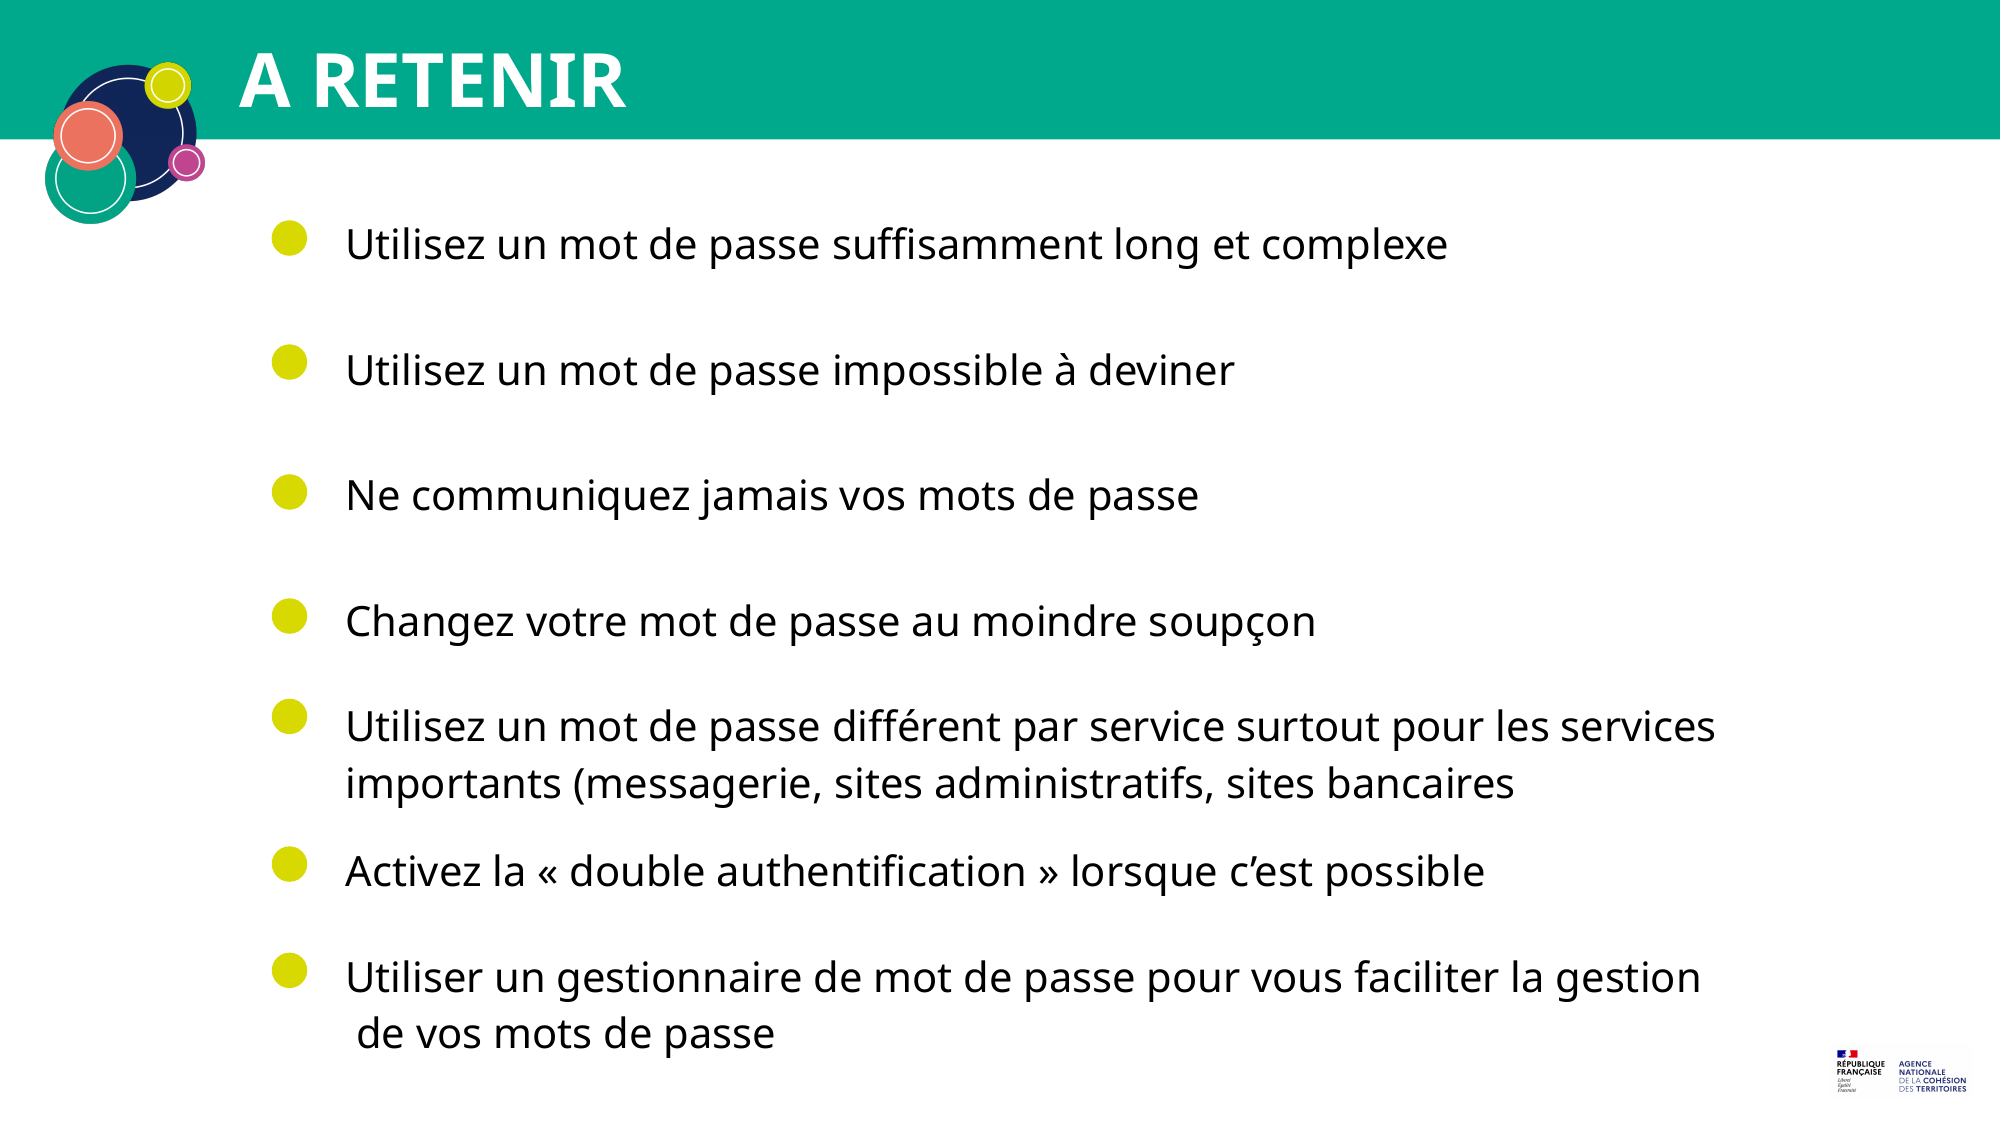

A RETENIR
Utilisez un mot de passe suffisamment long et complexe
Utilisez un mot de passe impossible à deviner
Ne communiquez jamais vos mots de passe
Changez votre mot de passe au moindre soupçon
Utilisez un mot de passe différent par service surtout pour les services importants (messagerie, sites administratifs, sites bancaires
Activez la « double authentification » lorsque c’est possible
Utiliser un gestionnaire de mot de passe pour vous faciliter la gestion de vos mots de passe